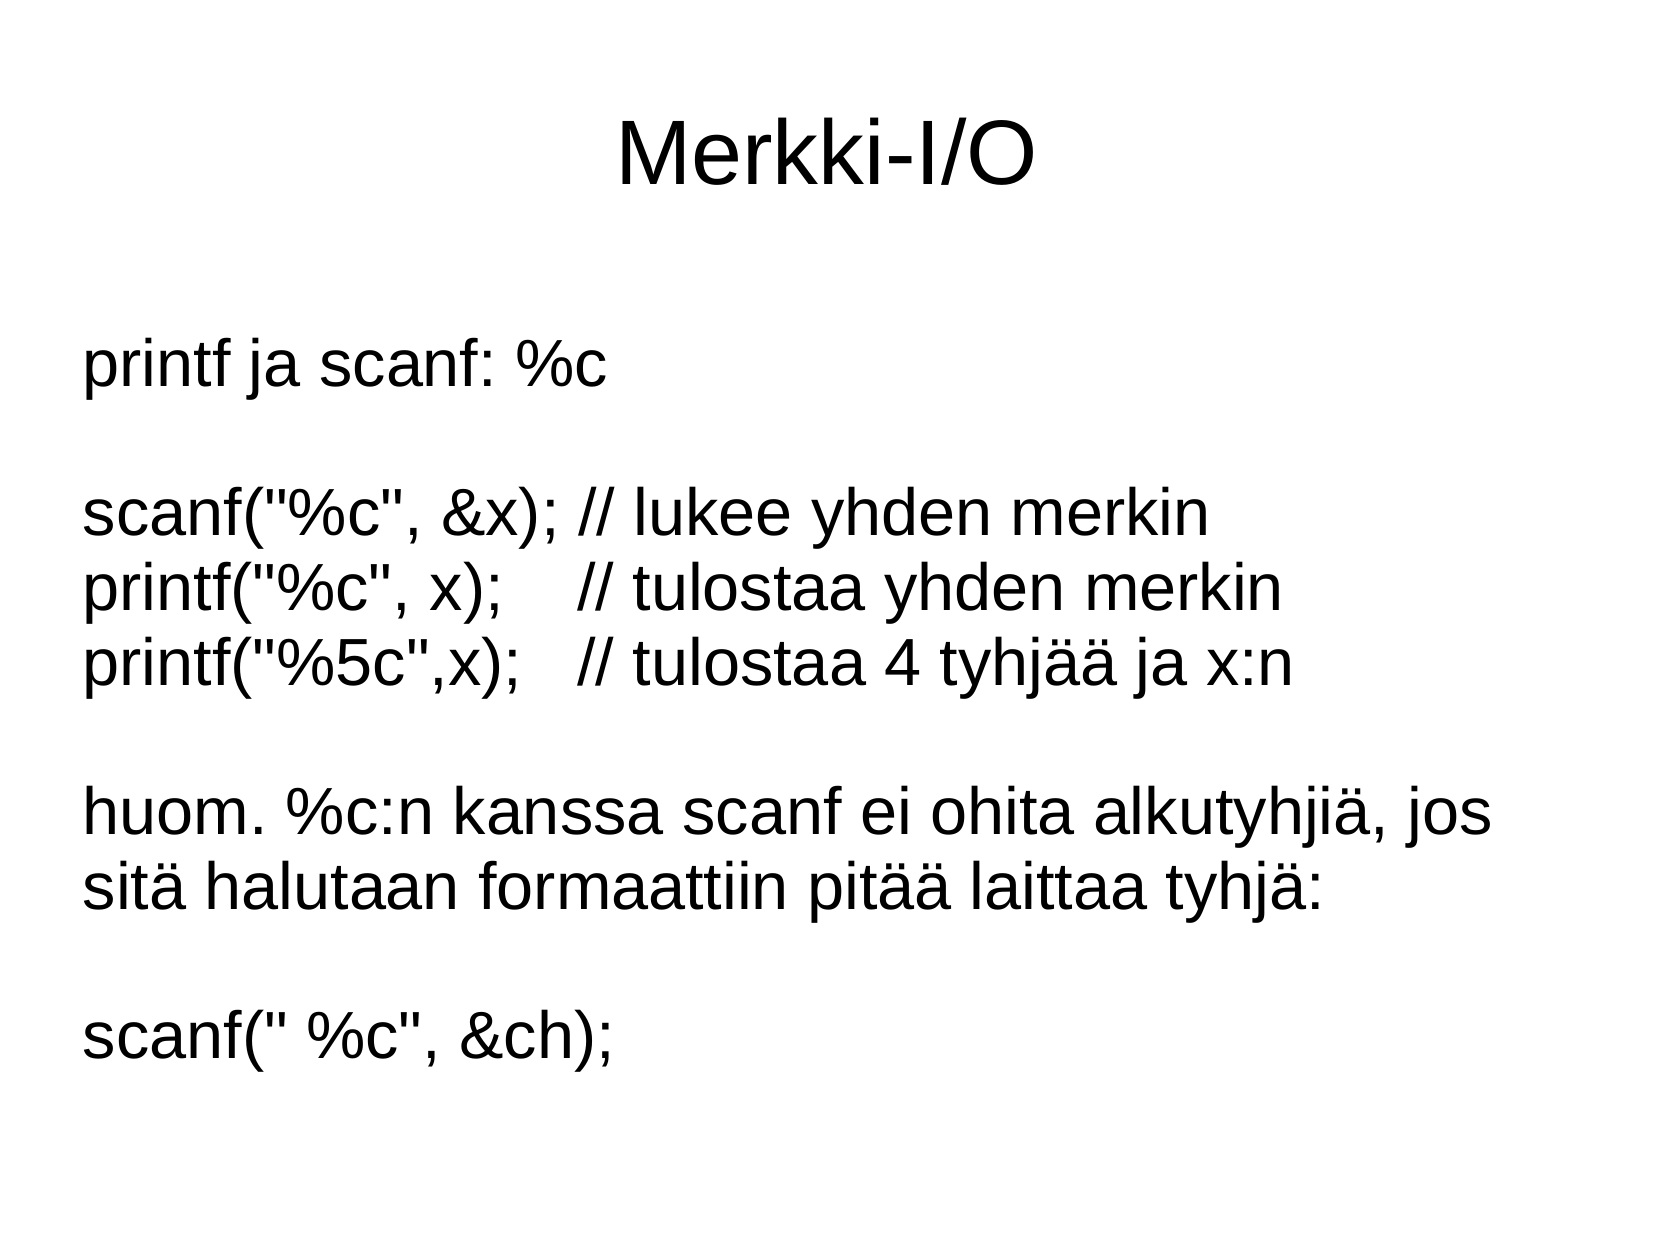

# Merkki-I/O
printf ja scanf: %c
scanf("%c", &x); // lukee yhden merkin
printf("%c", x); // tulostaa yhden merkin
printf("%5c",x); // tulostaa 4 tyhjää ja x:n
huom. %c:n kanssa scanf ei ohita alkutyhjiä, jos sitä halutaan formaattiin pitää laittaa tyhjä:
scanf(" %c", &ch);